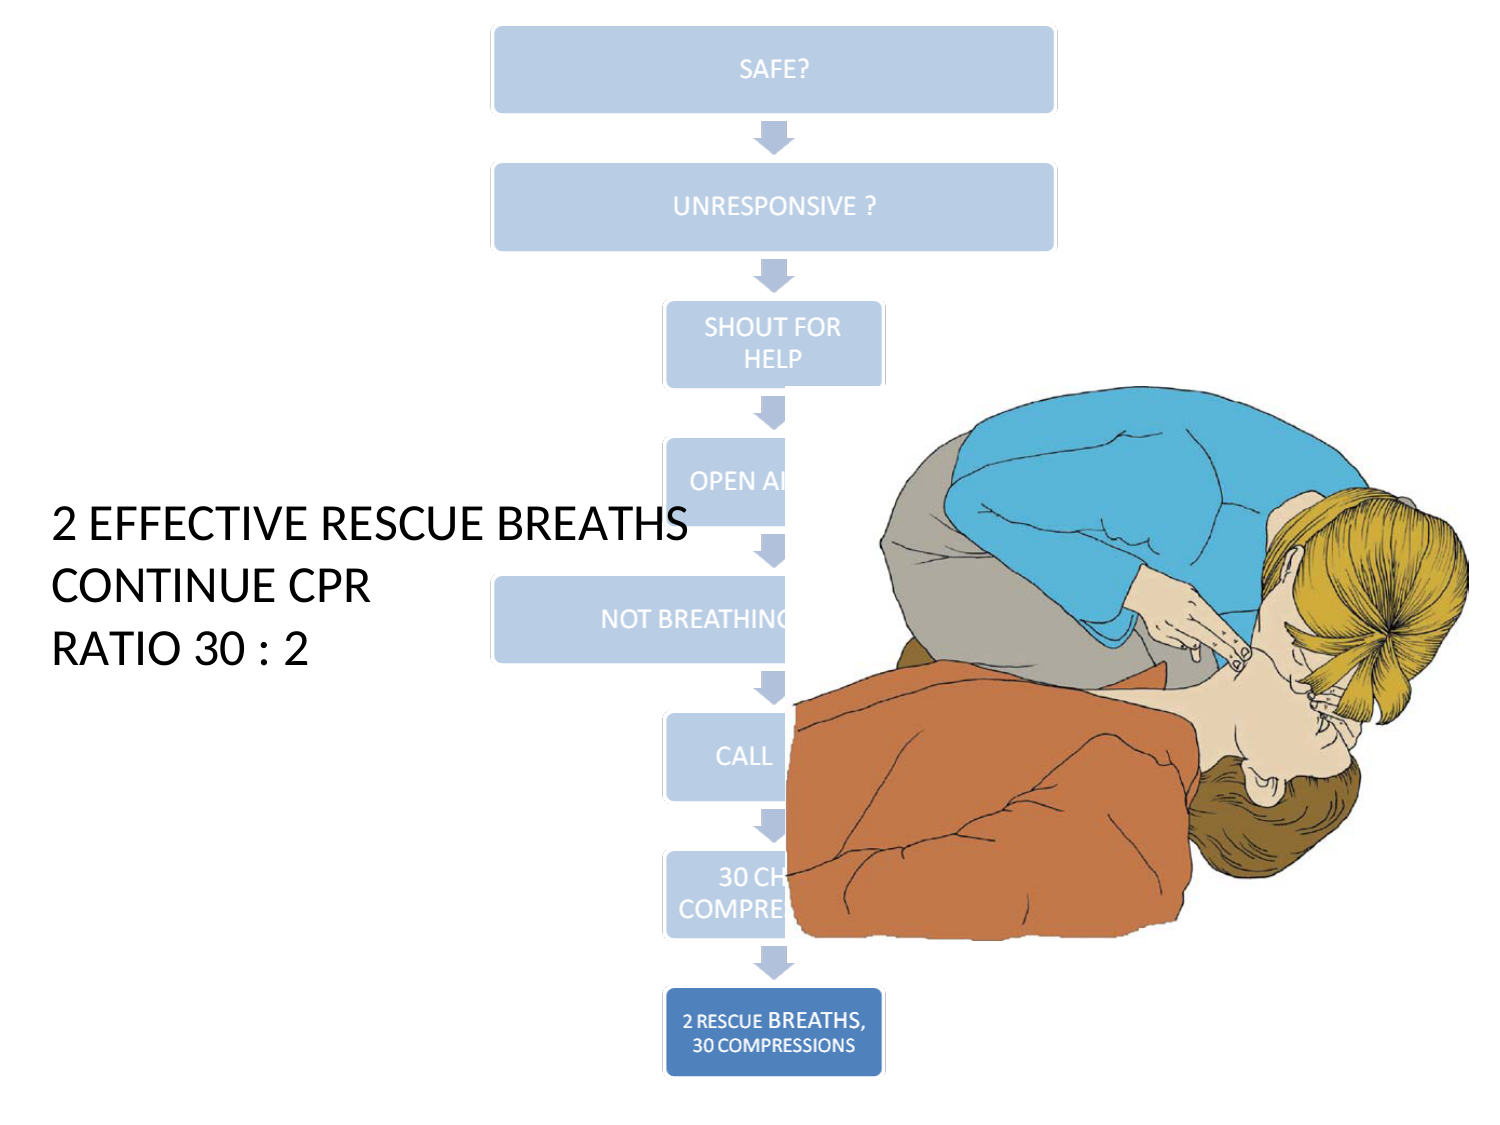

2 EFFECTIVE RESCUE BREATHS
CONTINUE CPR
RATIO 30 : 2